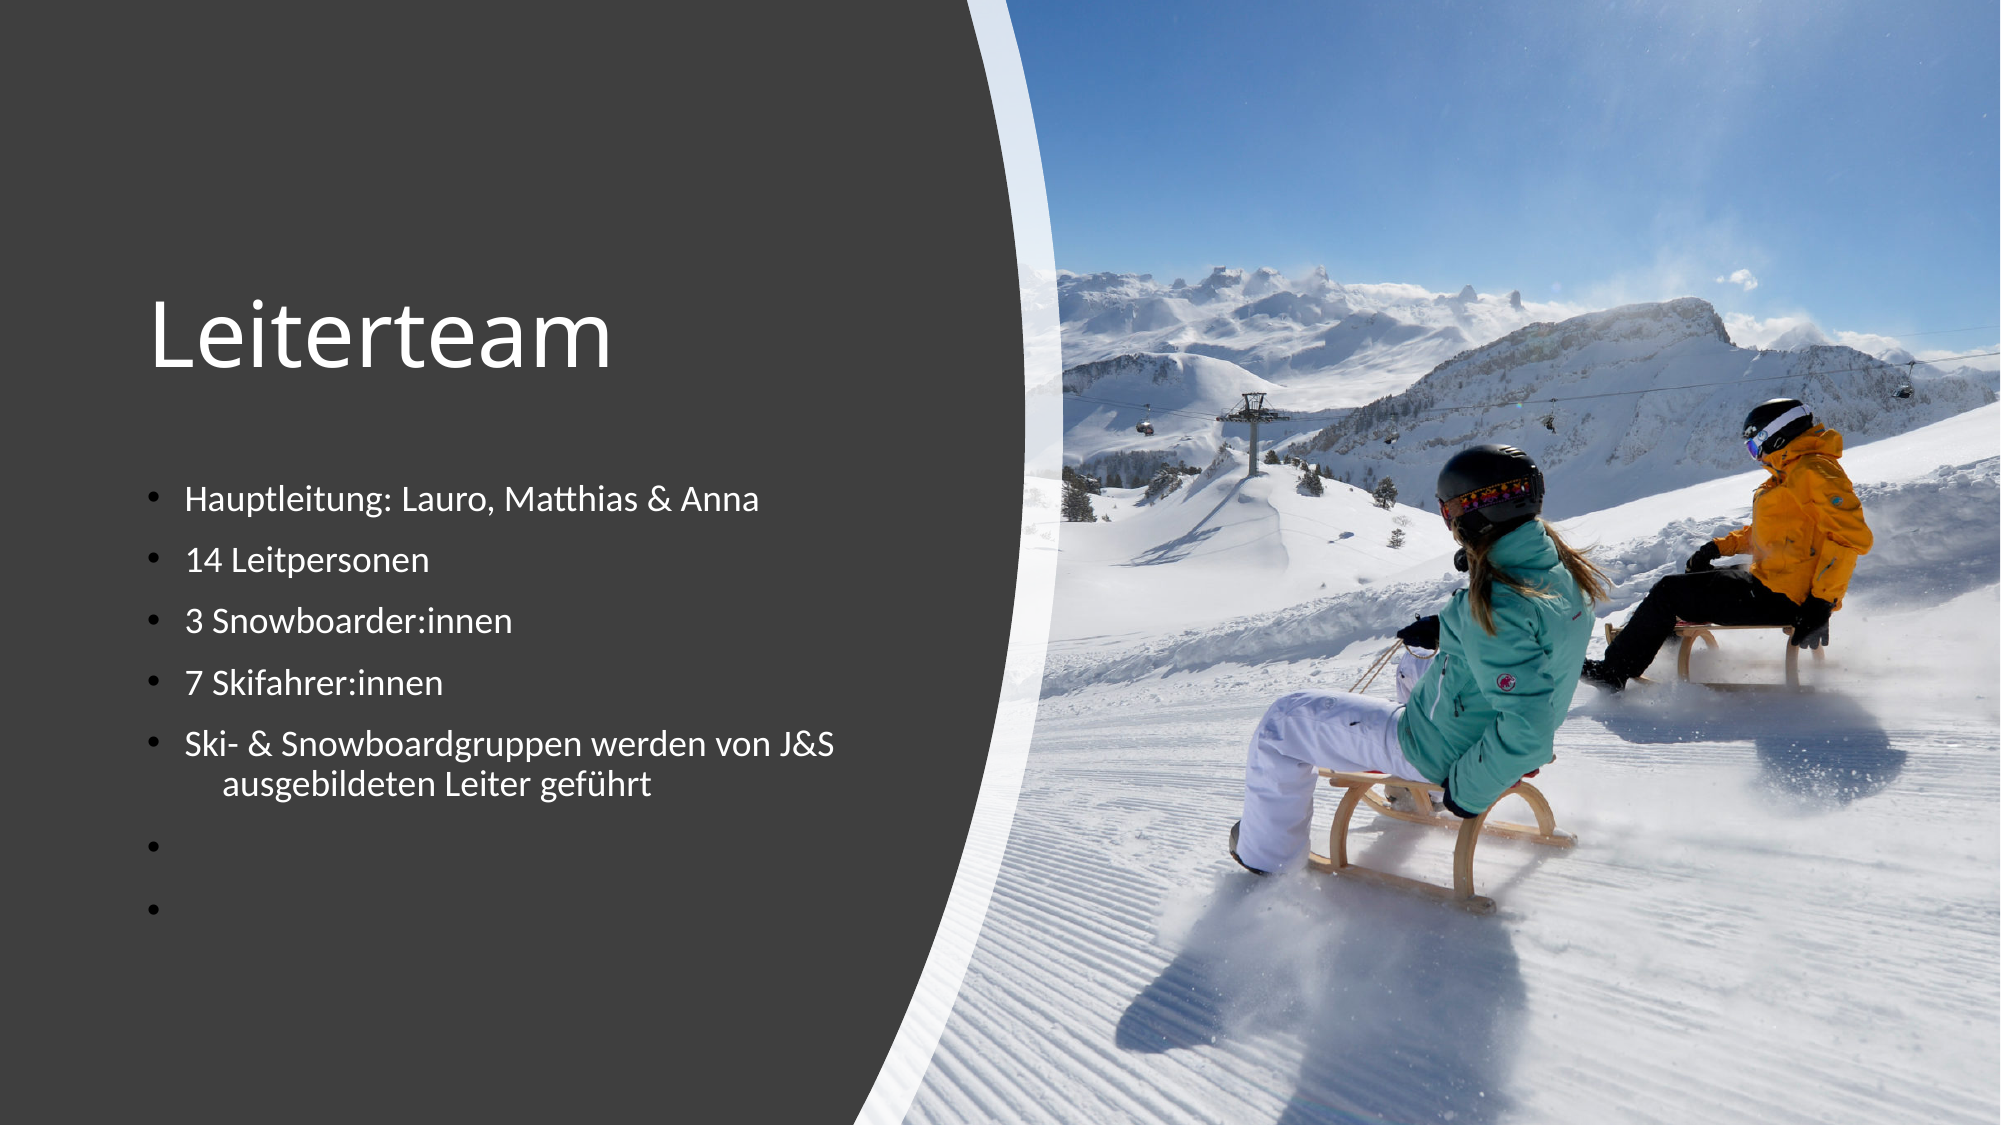

# Leiterteam
Hauptleitung: Lauro, Matthias & Anna
14 Leitpersonen
3 Snowboarder:innen
7 Skifahrer:innen
Ski- & Snowboardgruppen werden von J&S ausgebildeten Leiter geführt